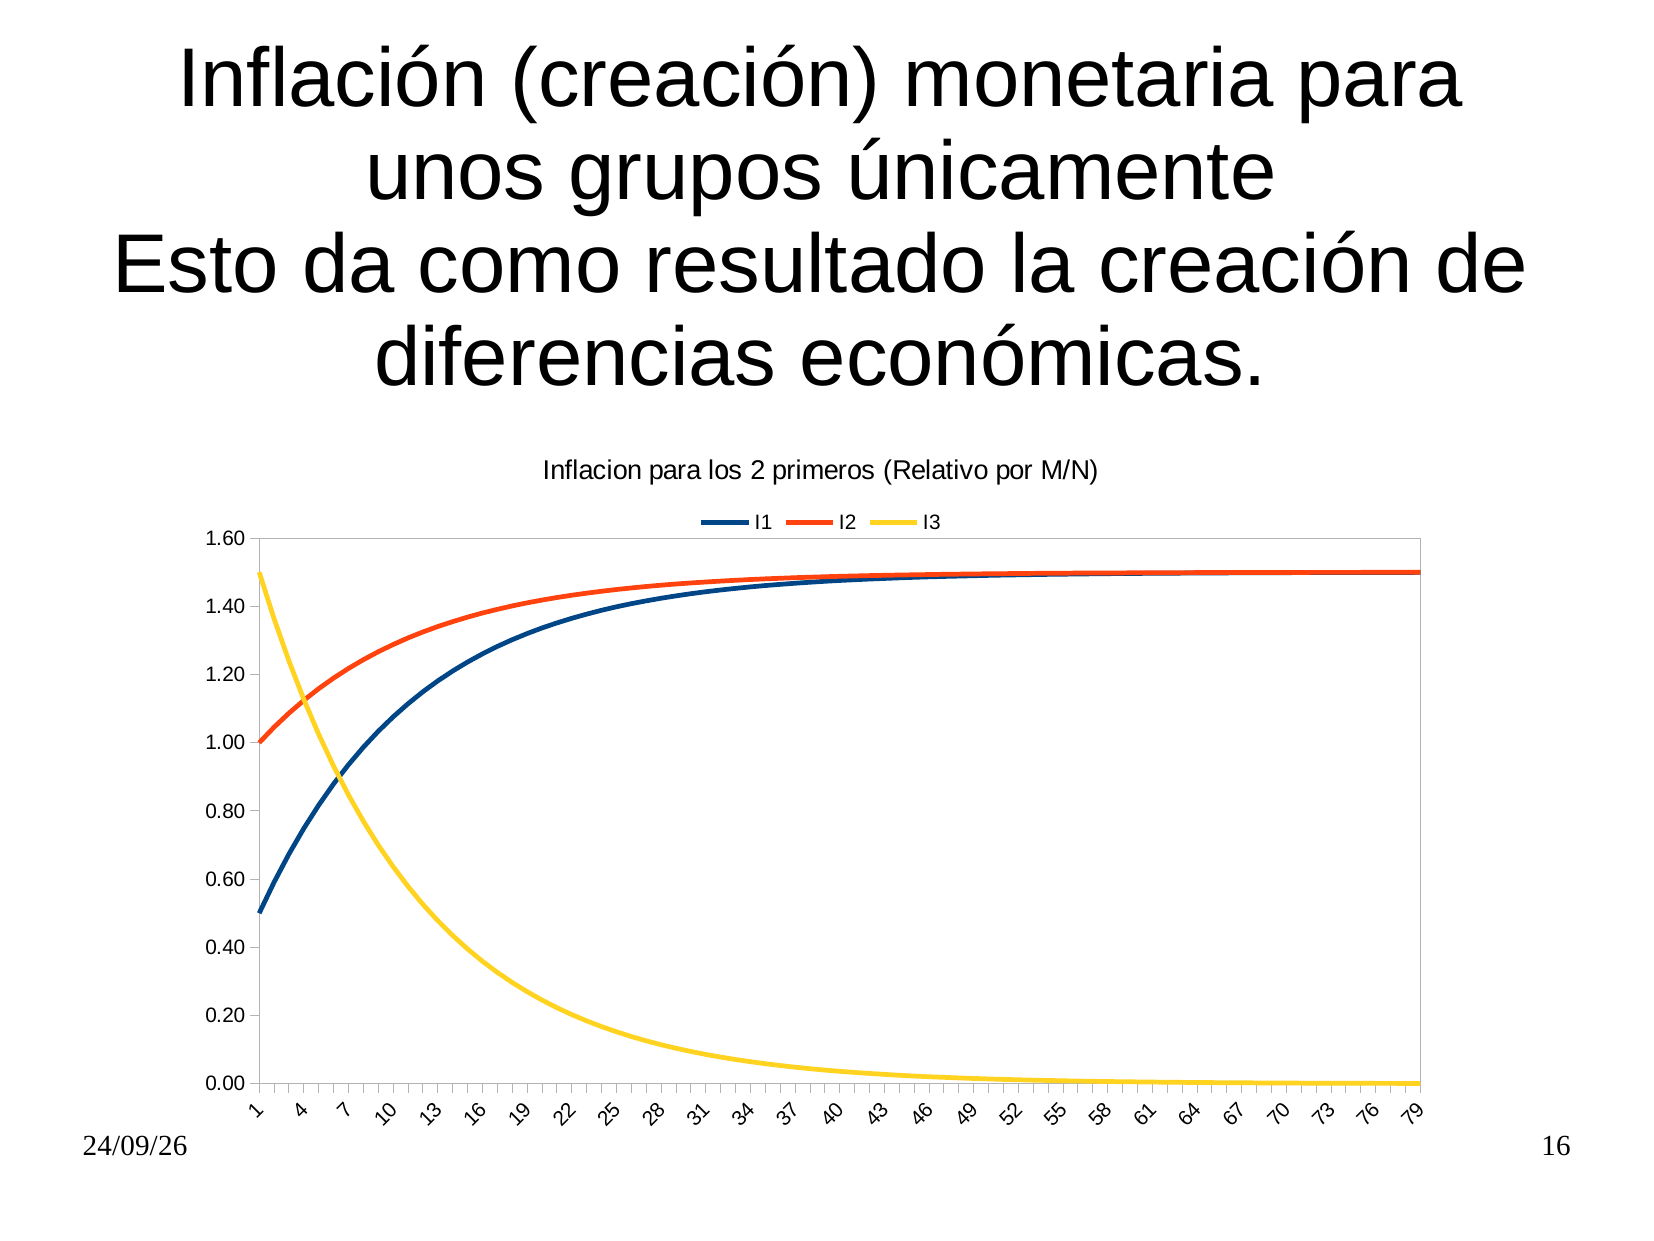

# Inflación (creación) monetaria para unos grupos únicamente Esto da como resultado la creación de diferencias económicas.
### Chart: Inflacion para los 2 primeros (Relativo por M/N)
| Category | I1 | I2 | I3 |
|---|---|---|---|
| 1 | 0.5 | 1.0 | 1.5 |
| 2 | 0.590909090909091 | 1.04545454545455 | 1.36363636363636 |
| 3 | 0.673553719008265 | 1.08677685950413 | 1.2396694214876 |
| 4 | 0.748685199098422 | 1.12434259954921 | 1.12697220135237 |
| 5 | 0.816986544634929 | 1.15849327231746 | 1.02452018304761 |
| 6 | 0.879078676940845 | 1.18953933847042 | 0.931381984588733 |
| 7 | 0.935526069946222 | 1.21776303497311 | 0.846710895080666 |
| 8 | 0.986841881769293 | 1.24342094088465 | 0.76973717734606 |
| 9 | 1.03349261979027 | 1.26674630989513 | 0.6997610703146 |
| 10 | 1.07590238162752 | 1.28795119081376 | 0.636146427558727 |
| 11 | 1.11445671057047 | 1.30722835528523 | 0.578314934144298 |
| 12 | 1.14950610051861 | 1.3247530502593 | 0.525740849222089 |
| 13 | 1.18136918228964 | 1.34068459114482 | 0.477946226565535 |
| 14 | 1.21033562026331 | 1.35516781013166 | 0.434496569605032 |
| 15 | 1.23666874569392 | 1.36833437284696 | 0.39499688145912 |
| 16 | 1.26060795063084 | 1.38030397531542 | 0.359088074053745 |
| 17 | 1.28237086420985 | 1.39118543210493 | 0.326443703685223 |
| 18 | 1.30215533109986 | 1.40107766554993 | 0.296767003350203 |
| 19 | 1.32014121009079 | 1.41007060504539 | 0.269788184863821 |
| 20 | 1.33649200917344 | 1.41824600458672 | 0.245261986239837 |
| 21 | 1.35135637197586 | 1.42567818598793 | 0.222965442036215 |
| 22 | 1.36486942906896 | 1.43243471453448 | 0.20269585639656 |
| 23 | 1.37715402642633 | 1.43857701321316 | 0.184268960360509 |
| 24 | 1.38832184220575 | 1.44416092110288 | 0.167517236691372 |
| 25 | 1.39847440200523 | 1.44923720100261 | 0.152288396992156 |
| 26 | 1.40770400182294 | 1.45385200091147 | 0.138443997265596 |
| 27 | 1.41609454711176 | 1.45804727355588 | 0.12585817933236 |
| 28 | 1.42372231555615 | 1.46186115777807 | 0.114416526665782 |
| 29 | 1.43065665050559 | 1.46532832525279 | 0.10401502424162 |
| 30 | 1.43696059136872 | 1.46848029568436 | 0.0945591129469273 |
| 31 | 1.44269144669883 | 1.47134572334942 | 0.0859628299517521 |
| 32 | 1.44790131518076 | 1.47395065759038 | 0.0781480272288656 |
| 33 | 1.45263755925523 | 1.47631877962762 | 0.0710436611171505 |
| 34 | 1.45694323568658 | 1.47847161784329 | 0.0645851464701368 |
| 35 | 1.4608574869878 | 1.4804287434939 | 0.0587137695183062 |
| 36 | 1.46441589726163 | 1.48220794863082 | 0.0533761541075511 |
| 37 | 1.46765081569239 | 1.4838254078462 | 0.0485237764614101 |
| 38 | 1.47059165062945 | 1.48529582531472 | 0.0441125240558274 |
| 39 | 1.47326513693586 | 1.48663256846793 | 0.0401022945962067 |
| 40 | 1.4756955790326 | 1.4878477895163 | 0.036456631451097 |
| 41 | 1.47790507184782 | 1.48895253592391 | 0.03314239222827 |
| 42 | 1.47991370167984 | 1.48995685083992 | 0.0301294474802454 |
| 43 | 1.48173972879985 | 1.49086986439993 | 0.0273904068002231 |
| 44 | 1.48339975345441 | 1.49169987672721 | 0.0249003698183847 |
| 45 | 1.48490886677674 | 1.49245443338837 | 0.0226366998348951 |
| 46 | 1.48628078797885 | 1.49314039398943 | 0.0205788180317229 |
| 47 | 1.48752798907168 | 1.49376399453584 | 0.0187080163924753 |
| 48 | 1.48866180824698 | 1.49433090412349 | 0.017007287629523 |
| 49 | 1.4896925529518 | 1.4948462764759 | 0.0154611705722937 |
| 50 | 1.49062959359255 | 1.49531479679627 | 0.014055609611176 |
| 51 | 1.4914814487205 | 1.49574072436025 | 0.012777826919251 |
| 52 | 1.49225586247318 | 1.49612793123659 | 0.0116162062902281 |
| 53 | 1.49295987497562 | 1.49647993748781 | 0.010560187536571 |
| 54 | 1.49359988634147 | 1.49679994317074 | 0.00960017048779185 |
| 55 | 1.49418171485588 | 1.49709085742794 | 0.00872742771617441 |
| 56 | 1.49471064986899 | 1.49735532493449 | 0.00793402519652219 |
| 57 | 1.4951914998809 | 1.49759574994045 | 0.00721275017865654 |
| 58 | 1.49562863625536 | 1.49781431812768 | 0.00655704561696049 |
| 59 | 1.49602603295942 | 1.49801301647971 | 0.00596095056087317 |
| 60 | 1.49638730269038 | 1.49819365134519 | 0.00541904596443015 |
| 61 | 1.49671572971853 | 1.49835786485926 | 0.00492640542220923 |
| 62 | 1.49701429974412 | 1.49850714987206 | 0.00447855038382657 |
| 63 | 1.49728572704011 | 1.49864286352005 | 0.00407140943984234 |
| 64 | 1.49753247912737 | 1.49876623956368 | 0.00370128130894758 |
| 65 | 1.4977567992067 | 1.49887839960335 | 0.00336480118995235 |
| 66 | 1.49796072655154 | 1.49898036327577 | 0.00305891017268395 |
| 67 | 1.49814611504686 | 1.49907305752343 | 0.00278082742971268 |
| 68 | 1.4983146500426 | 1.4991573250213 | 0.00252802493610244 |
| 69 | 1.49846786367509 | 1.49923393183754 | 0.00229820448736585 |
| 70 | 1.49860714879554 | 1.49930357439777 | 0.00208927680669623 |
| 71 | 1.49873377163231 | 1.49936688581615 | 0.00189934255154203 |
| 72 | 1.4988488833021 | 1.49942444165105 | 0.00172667504685639 |
| 73 | 1.49895353027463 | 1.49947676513732 | 0.00156970458805126 |
| 74 | 1.49904866388603 | 1.49952433194301 | 0.00142700417095569 |
| 75 | 1.4991351489873 | 1.49956757449365 | 0.00129727651905063 |
| 76 | 1.49921377180664 | 1.49960688590332 | 0.00117934229004603 |
| 77 | 1.49928524709694 | 1.49964262354847 | 0.0010721293545873 |
| 78 | 1.49935022463358 | 1.49967511231679 | 0.000974663049624816 |
16